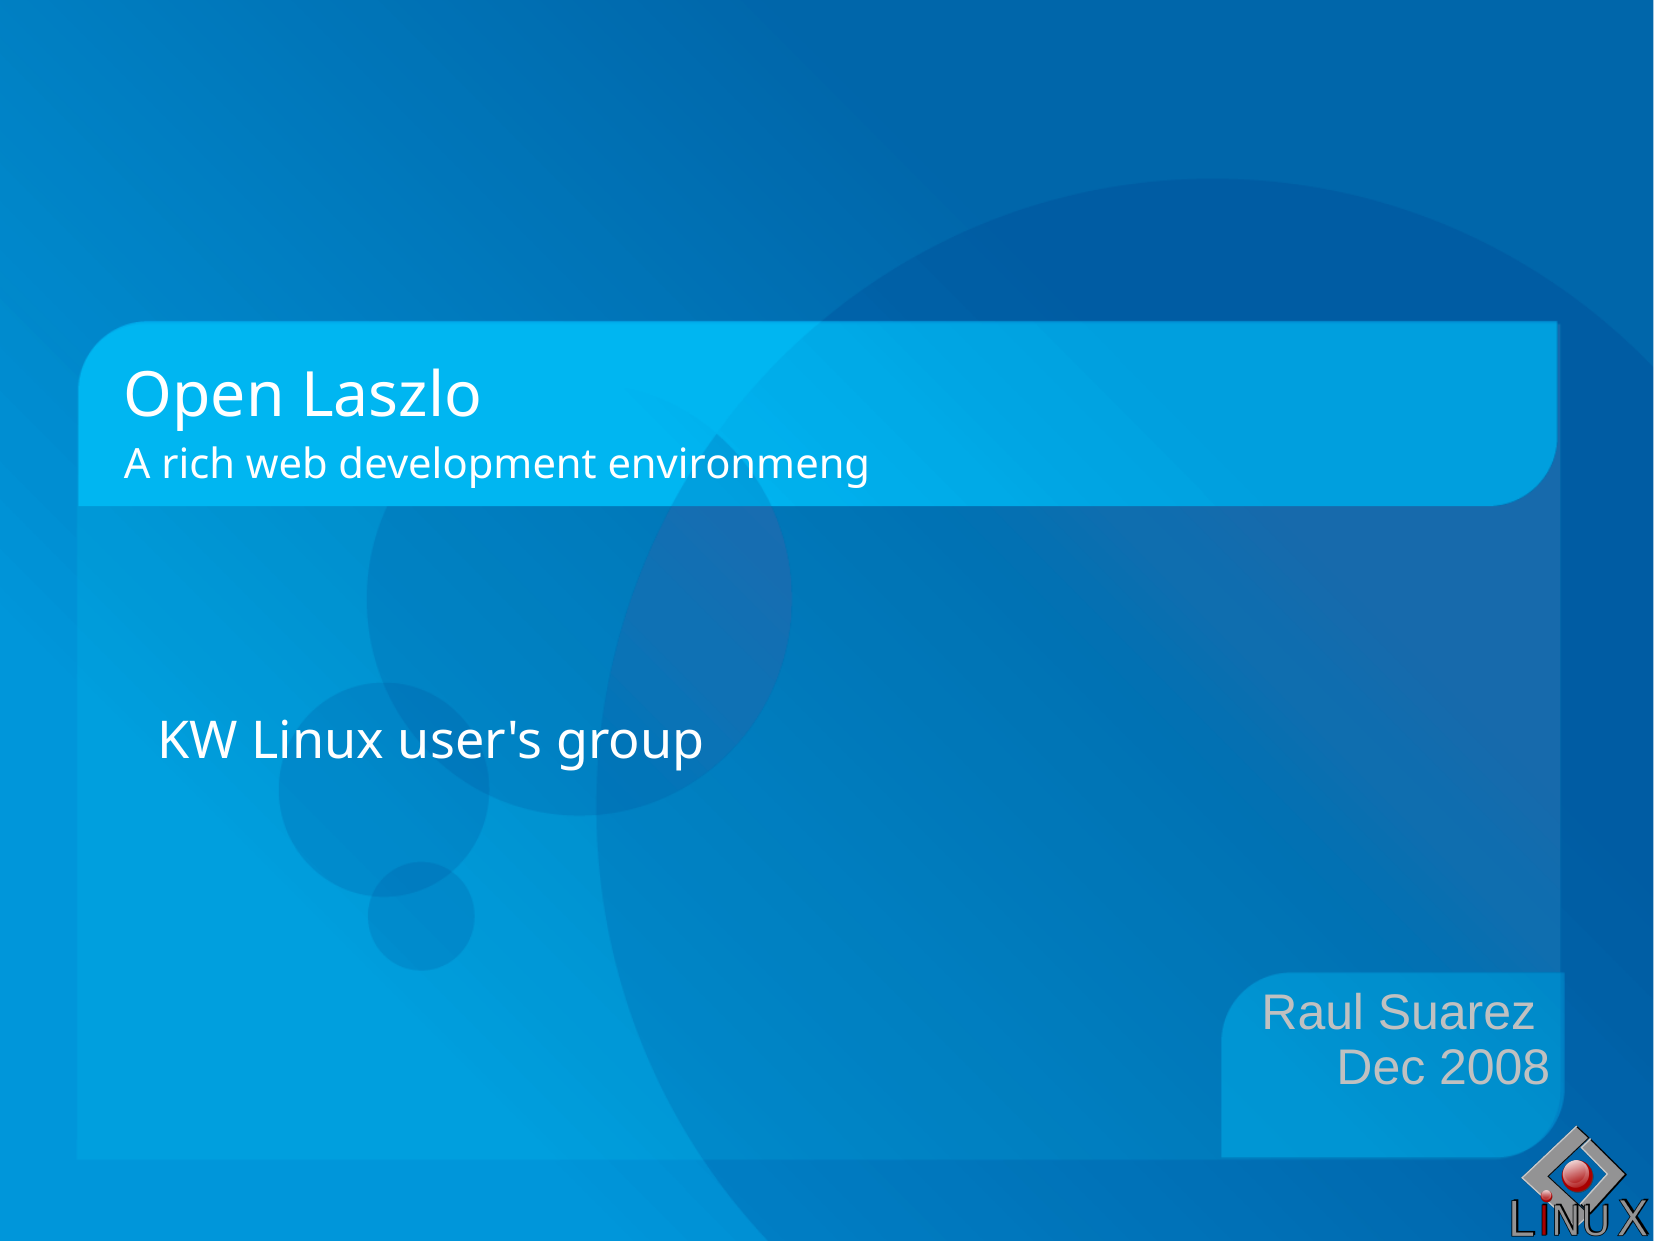

# Open Laszlo A rich web development environmeng
KW Linux user's group
Raul Suarez
Dec 2008